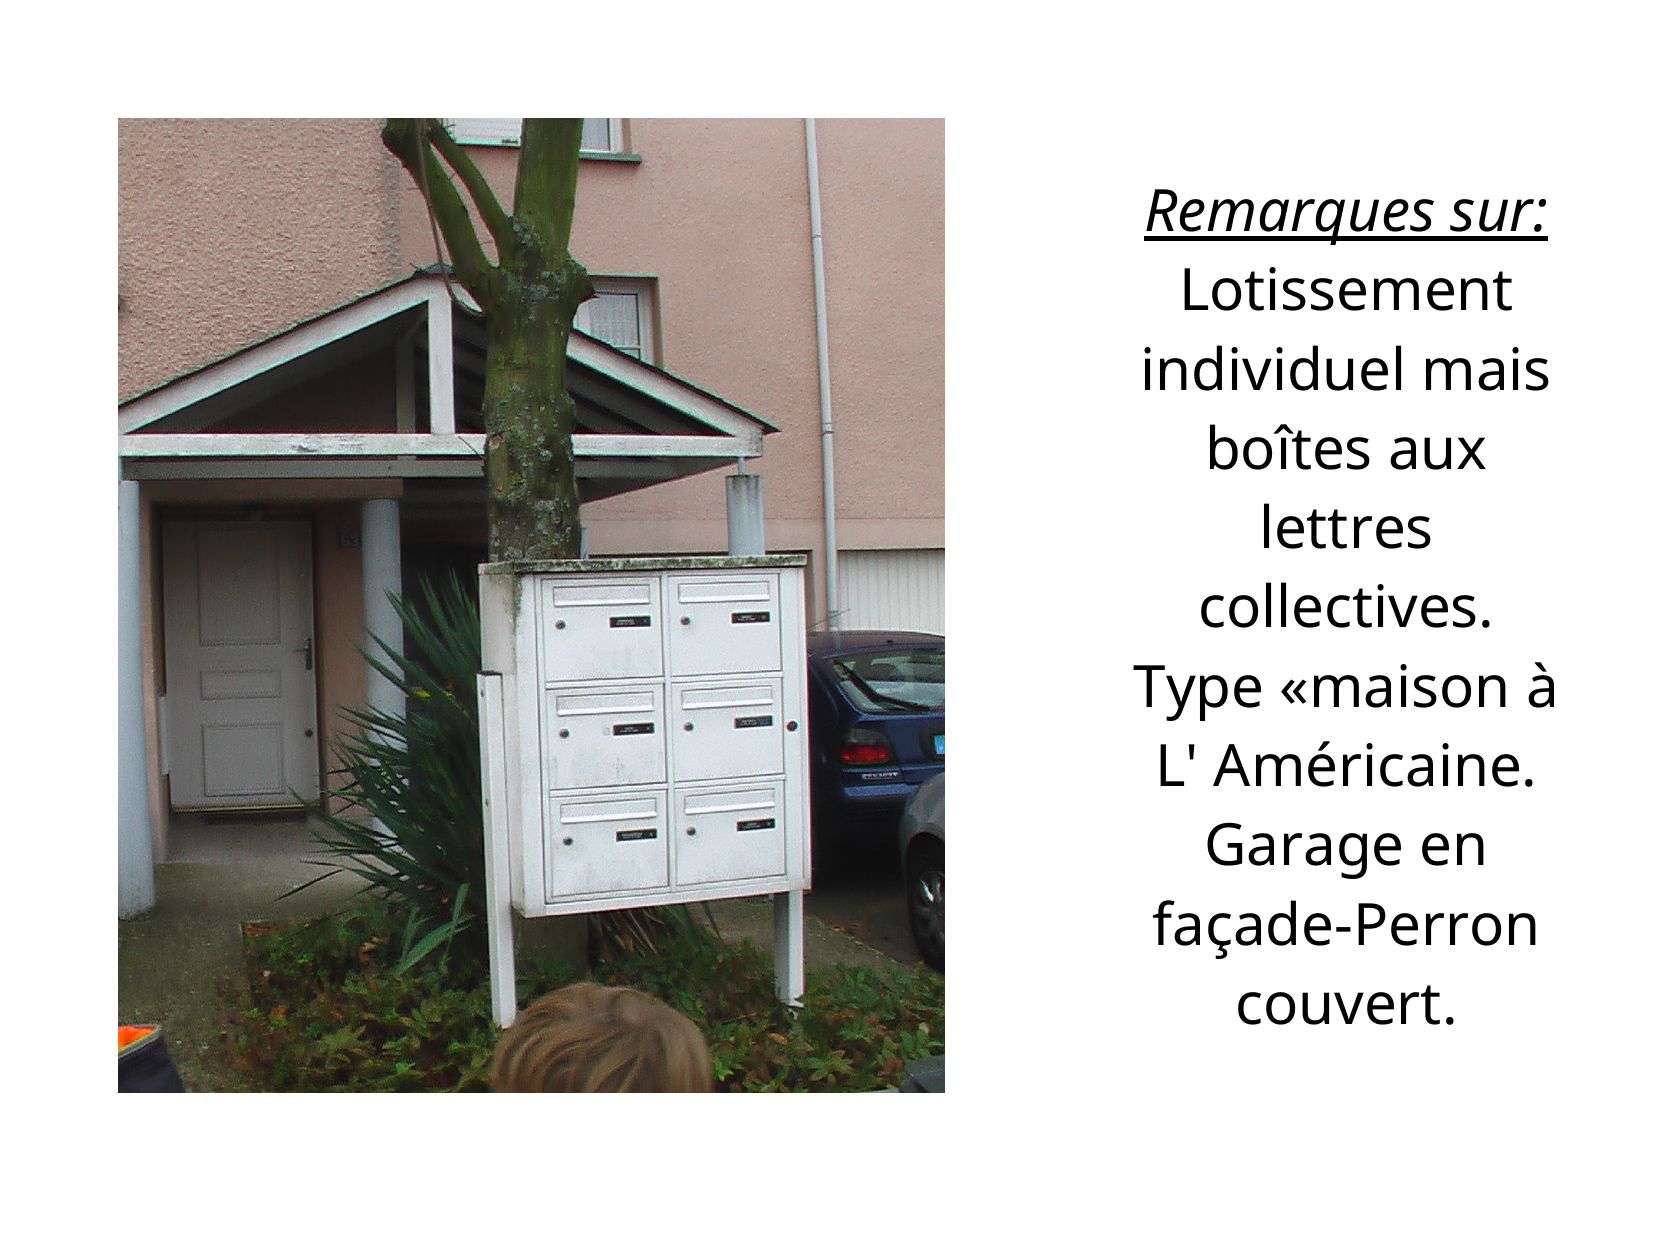

# Remarques sur: Lotissement individuel mais boîtes aux lettres collectives. Type «maison à L' Américaine. Garage en façade-Perron couvert.